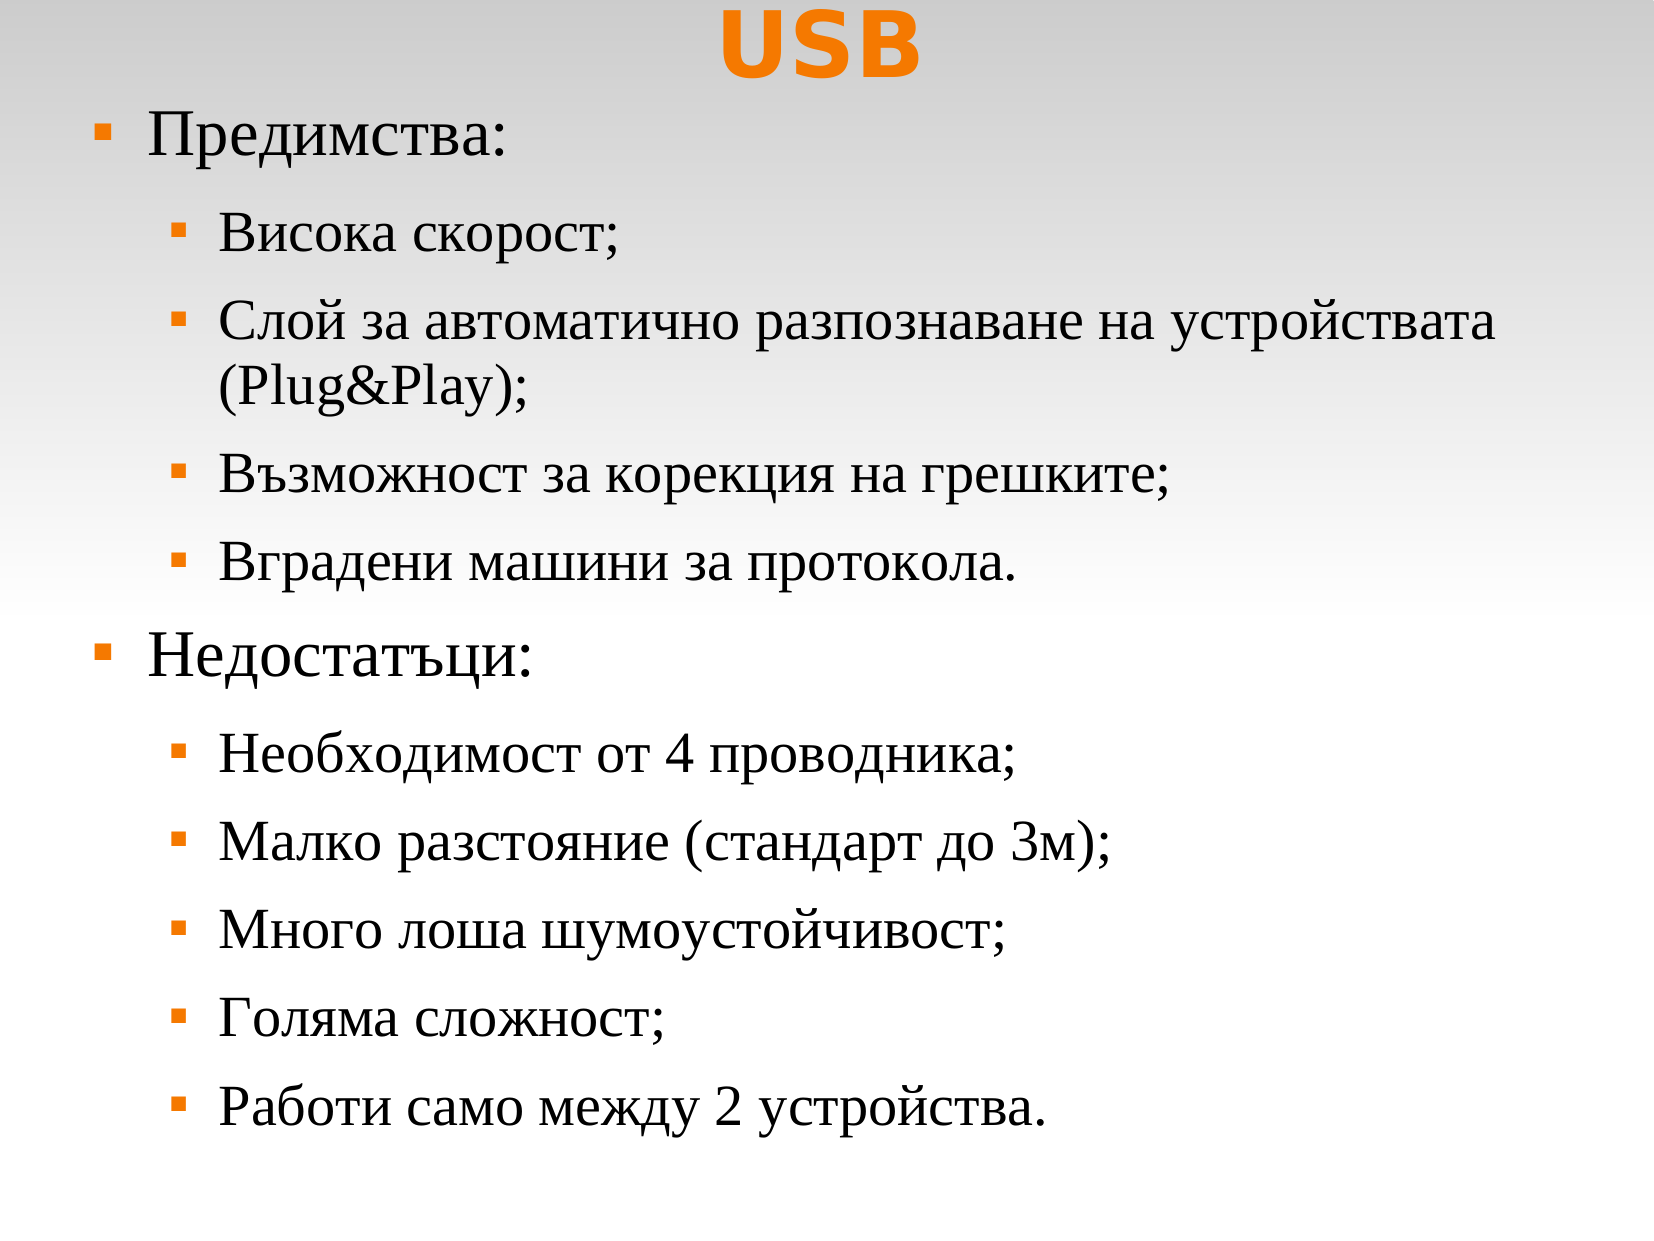

# USB
Предимства:
Висока скорост;
Слой за автоматично разпознаване на устройстватa (Plug&Play);
Възможност за корекция на грешките;
Вградени машини за протокола.
Недостатъци:
Необходимост от 4 проводника;
Малко разстояние (стандарт до 3м);
Много лоша шумоустойчивост;
Голяма сложност;
Работи само между 2 устройства.